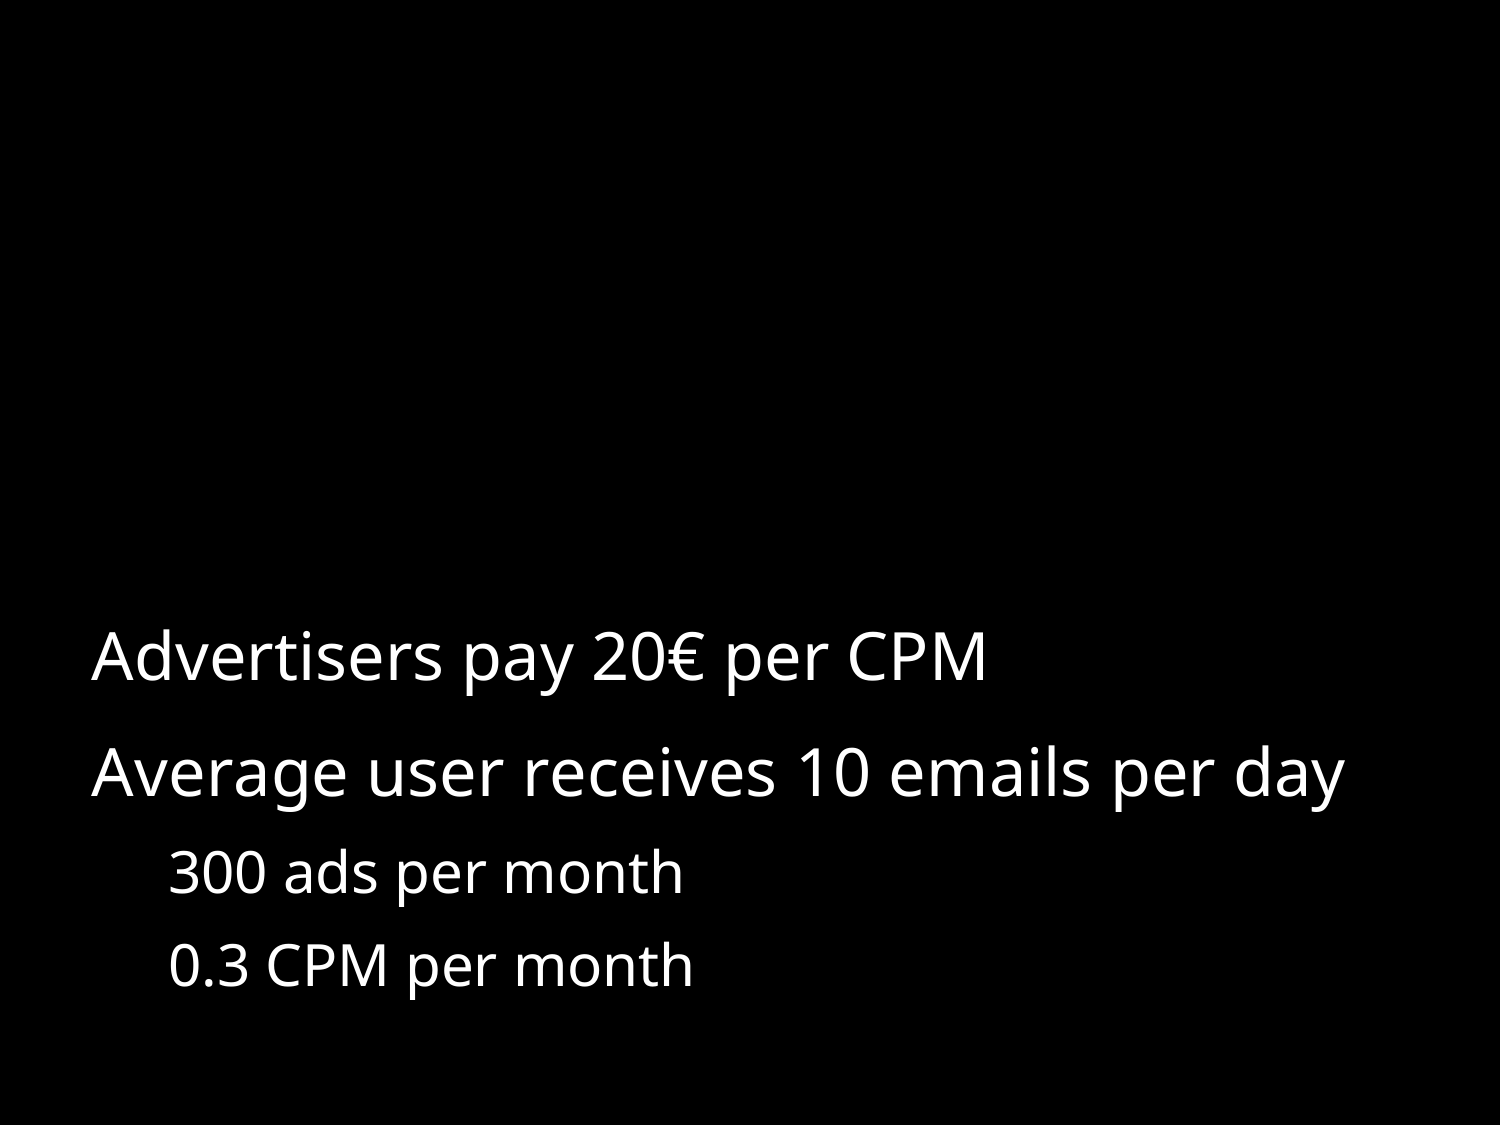

#
Advertisers pay 20€ per CPM
Average user receives 10 emails per day
300 ads per month
0.3 CPM per month